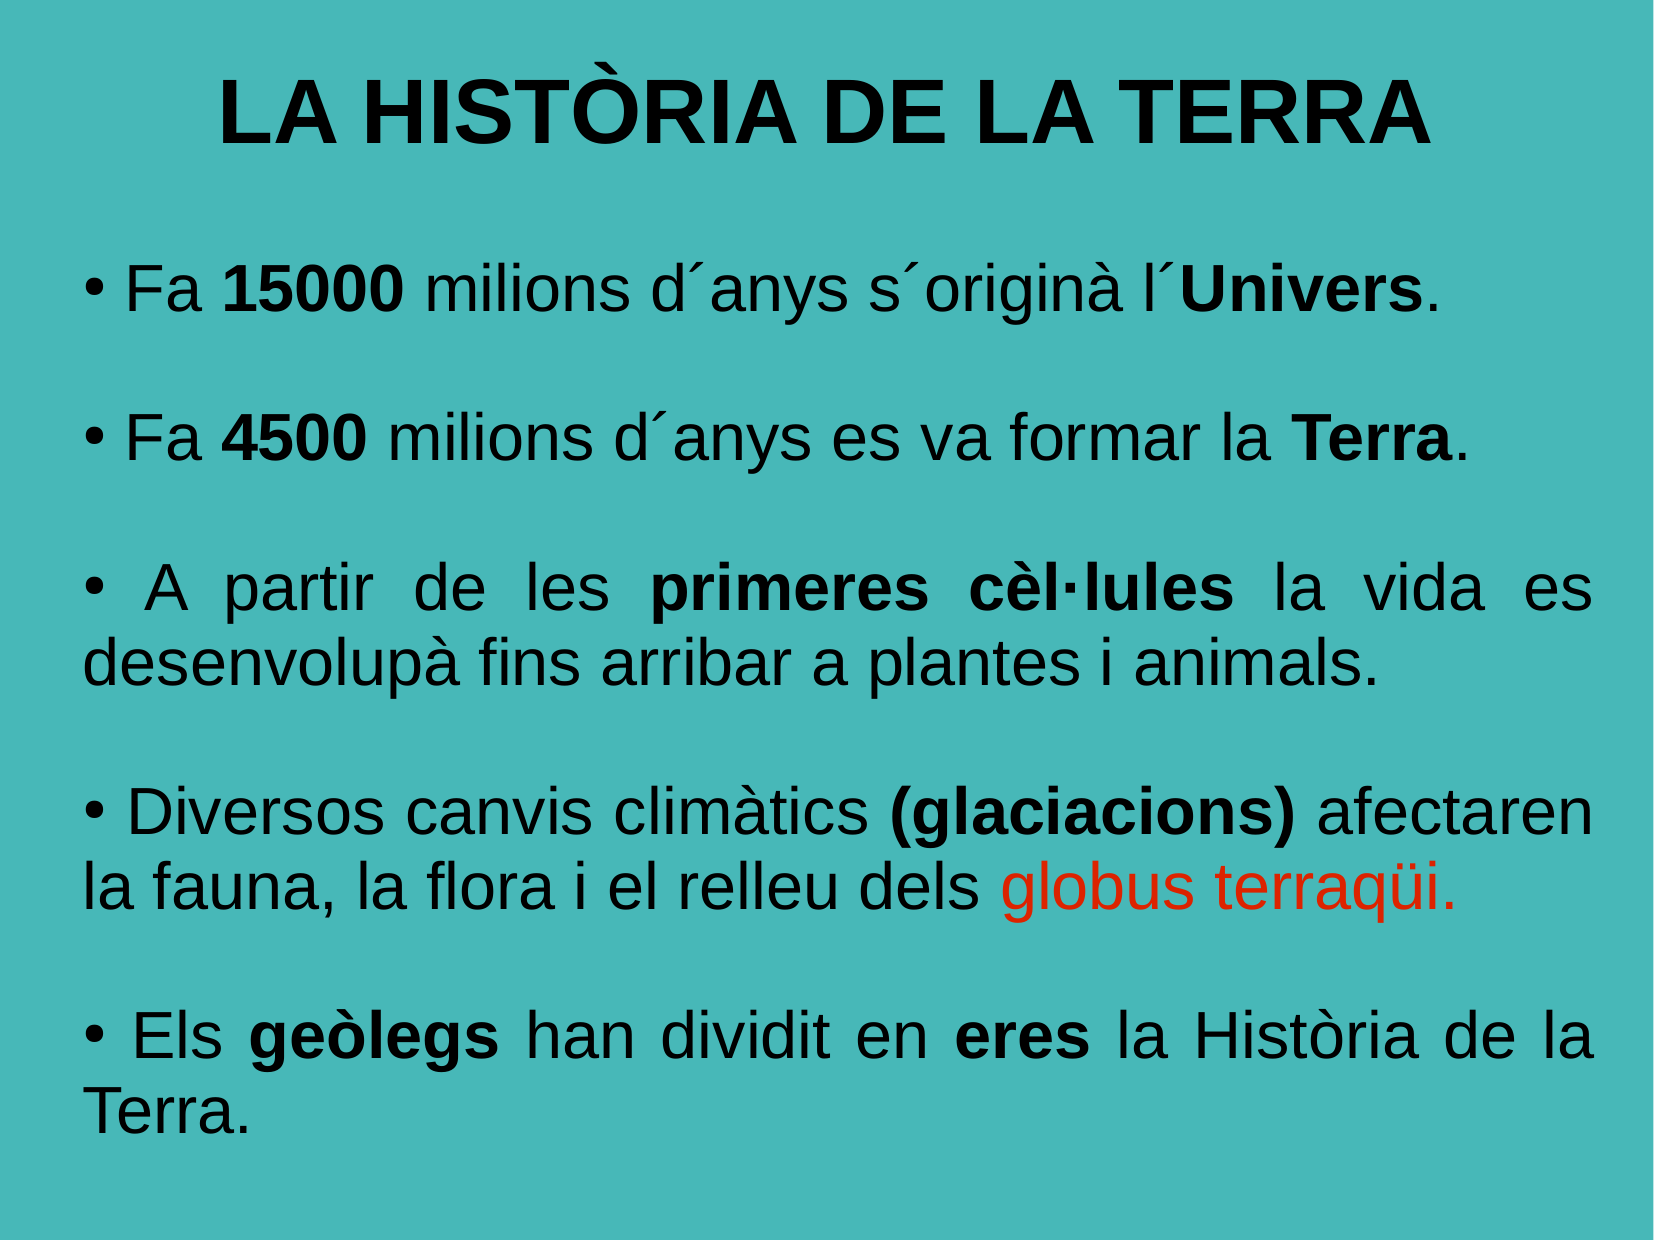

# LA HISTÒRIA DE LA TERRA
 Fa 15000 milions d´anys s´originà l´Univers.
 Fa 4500 milions d´anys es va formar la Terra.
 A partir de les primeres cèl·lules la vida es desenvolupà fins arribar a plantes i animals.
 Diversos canvis climàtics (glaciacions) afectaren la fauna, la flora i el relleu dels globus terraqüi.
 Els geòlegs han dividit en eres la Història de la Terra.